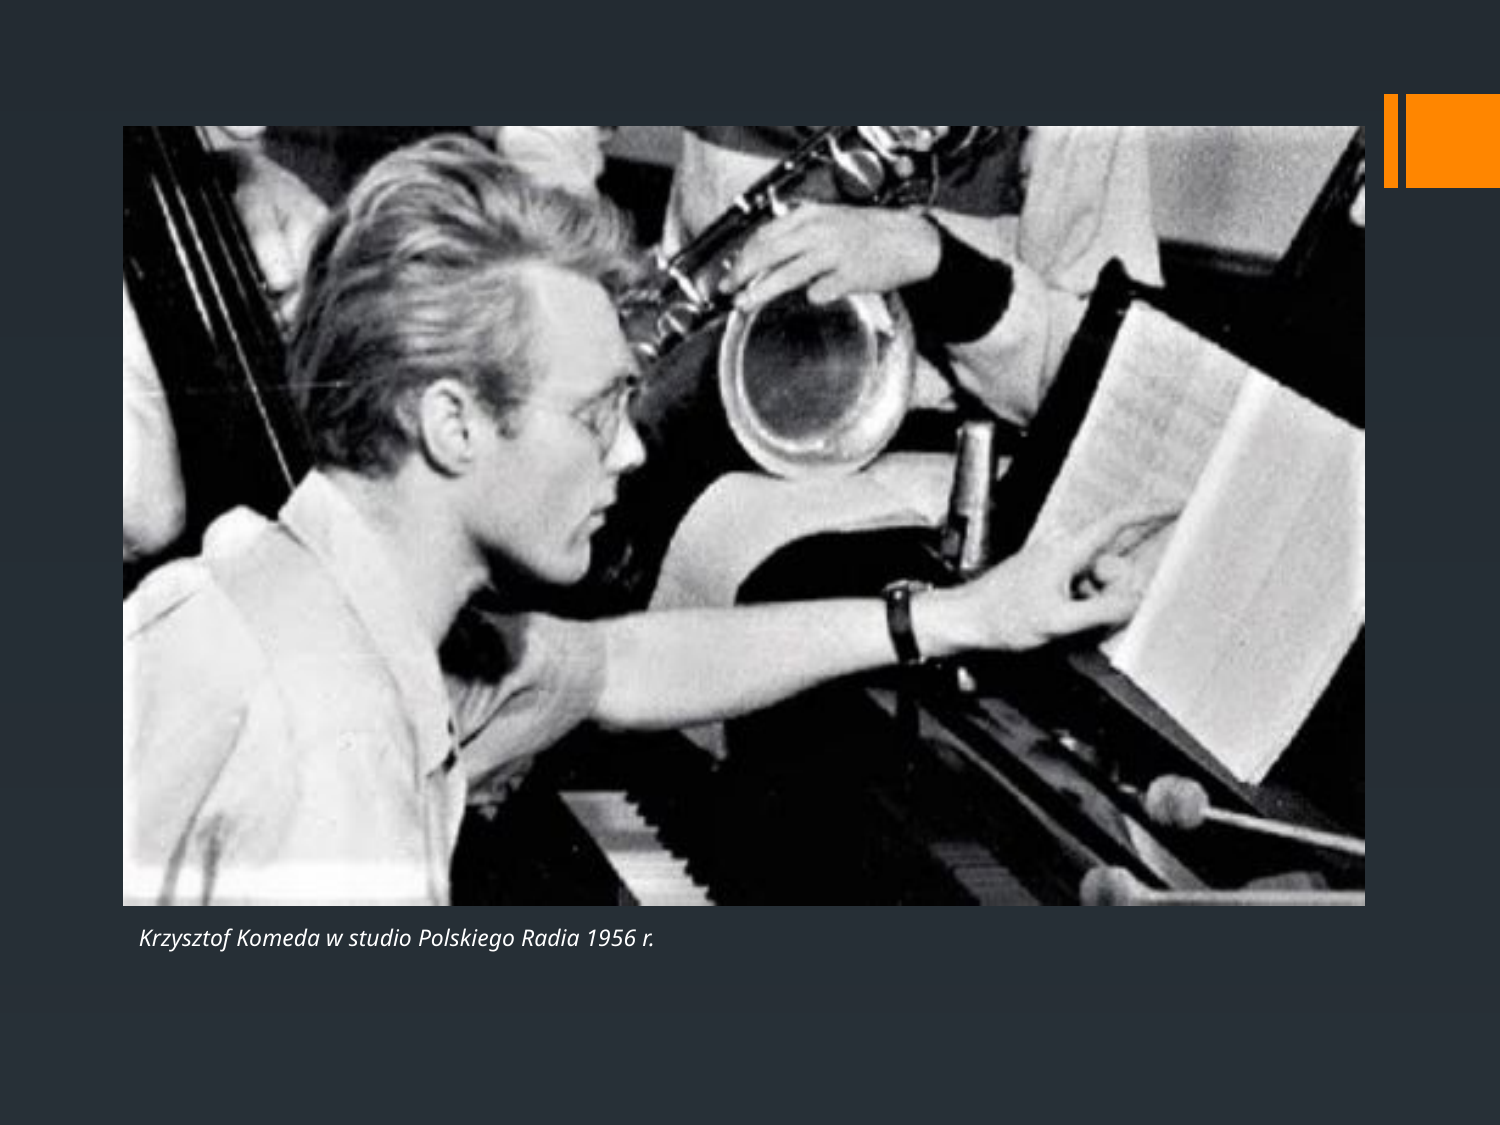

Krzysztof Komeda w studio Polskiego Radia 1956 r.